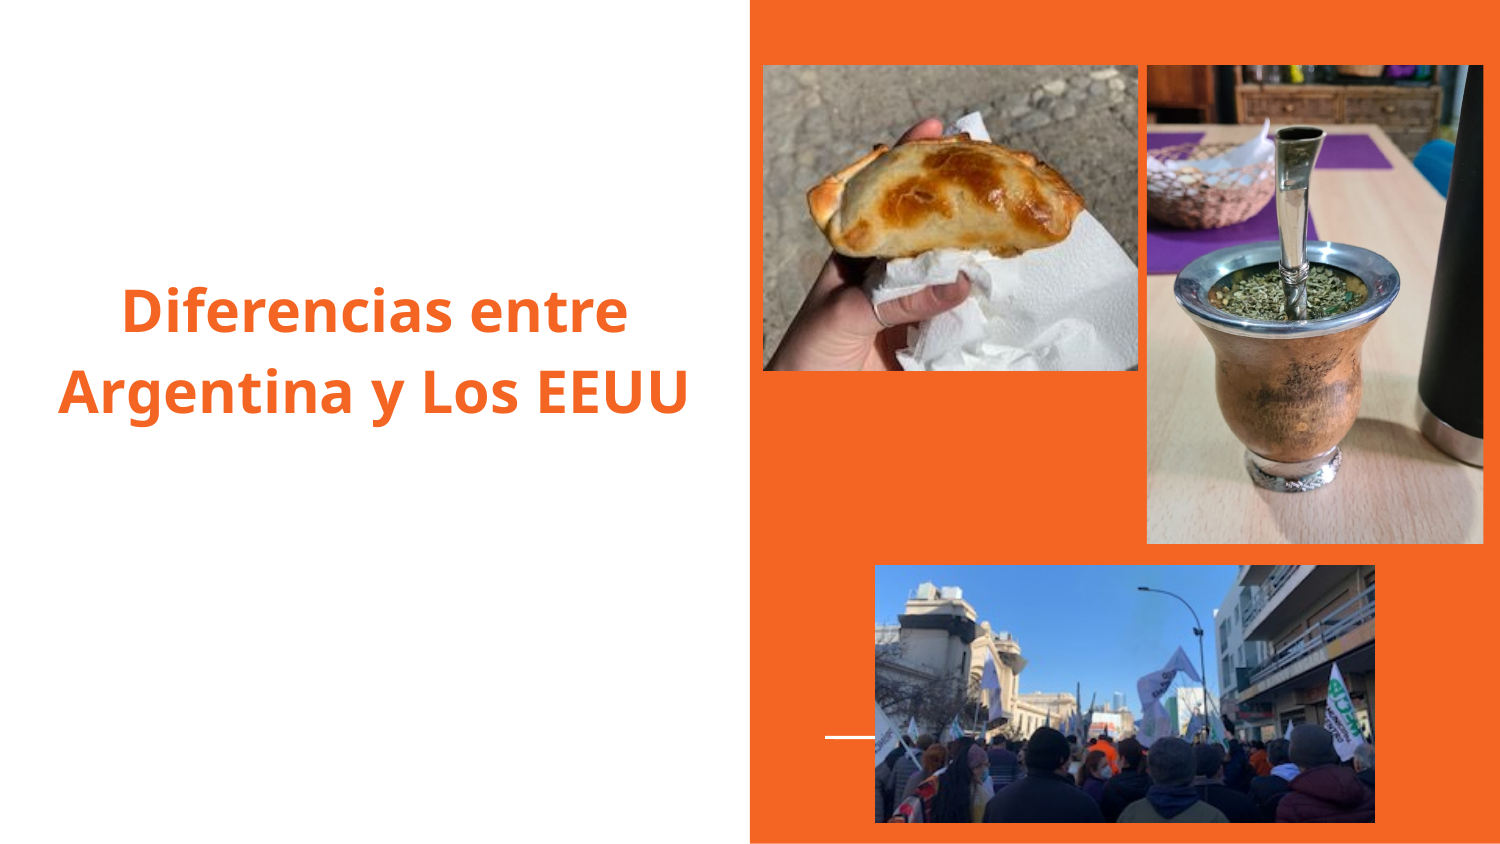

# Diferencias entre Argentina y Los EEUU